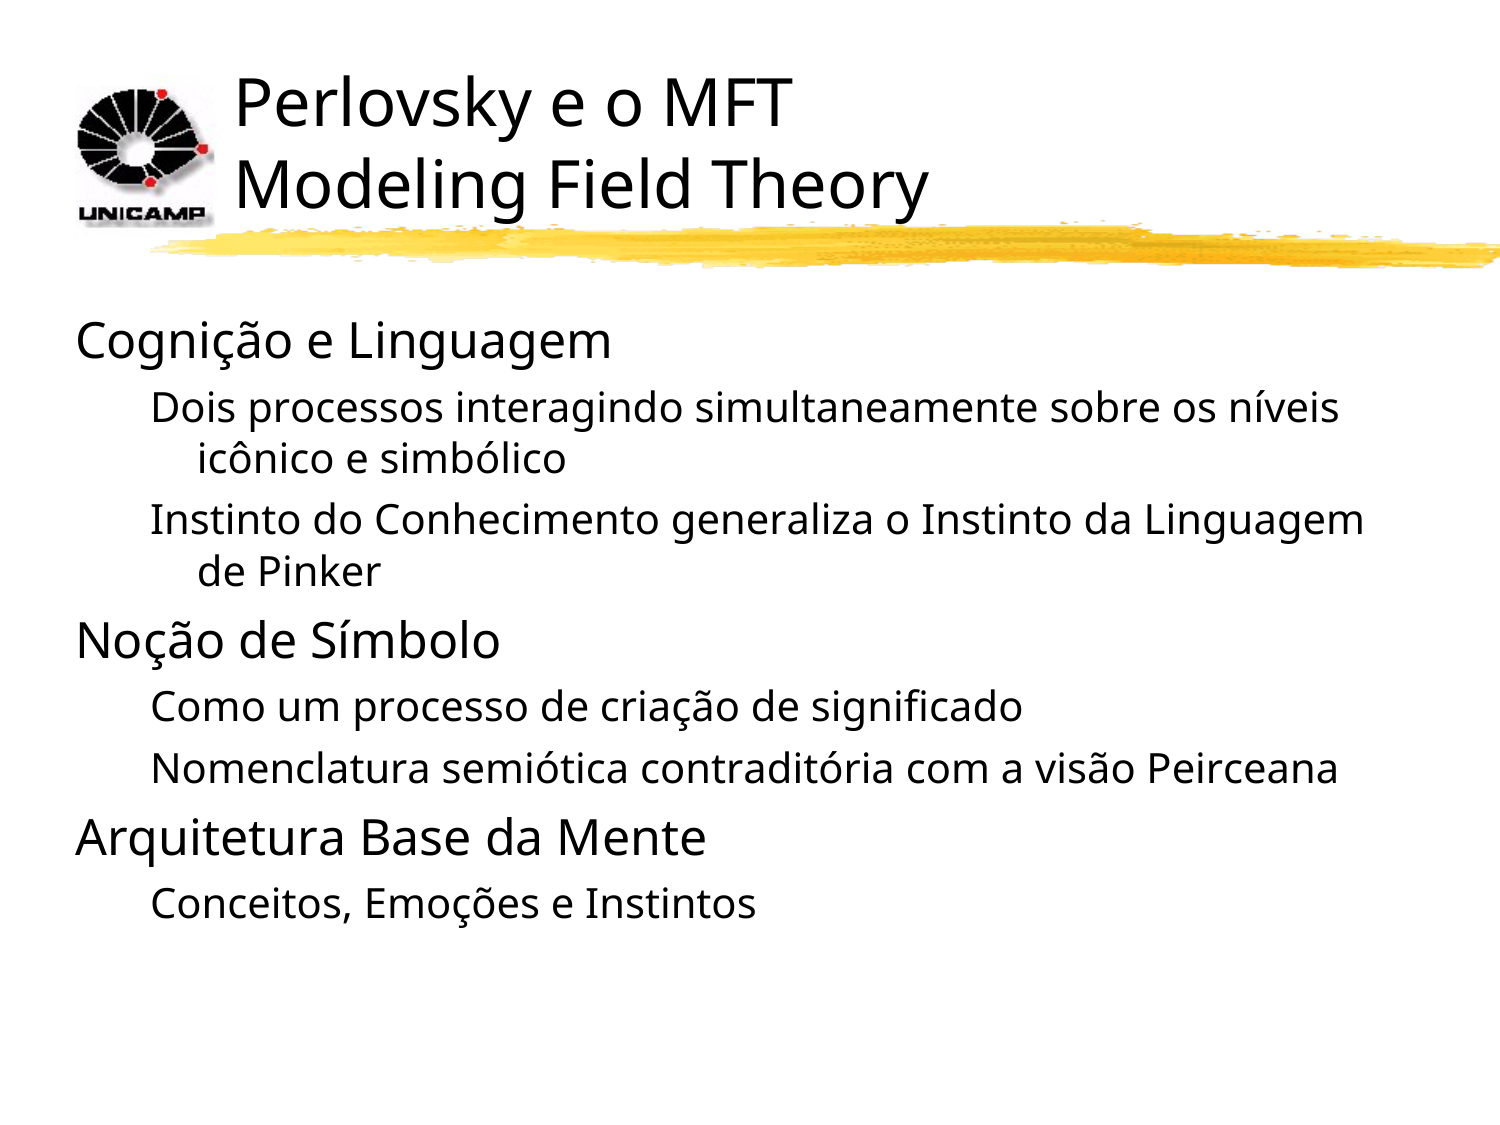

# Perlovsky e o MFT Modeling Field Theory
Cognição e Linguagem
Dois processos interagindo simultaneamente sobre os níveis icônico e simbólico
Instinto do Conhecimento generaliza o Instinto da Linguagem de Pinker
Noção de Símbolo
Como um processo de criação de significado
Nomenclatura semiótica contraditória com a visão Peirceana
Arquitetura Base da Mente
Conceitos, Emoções e Instintos